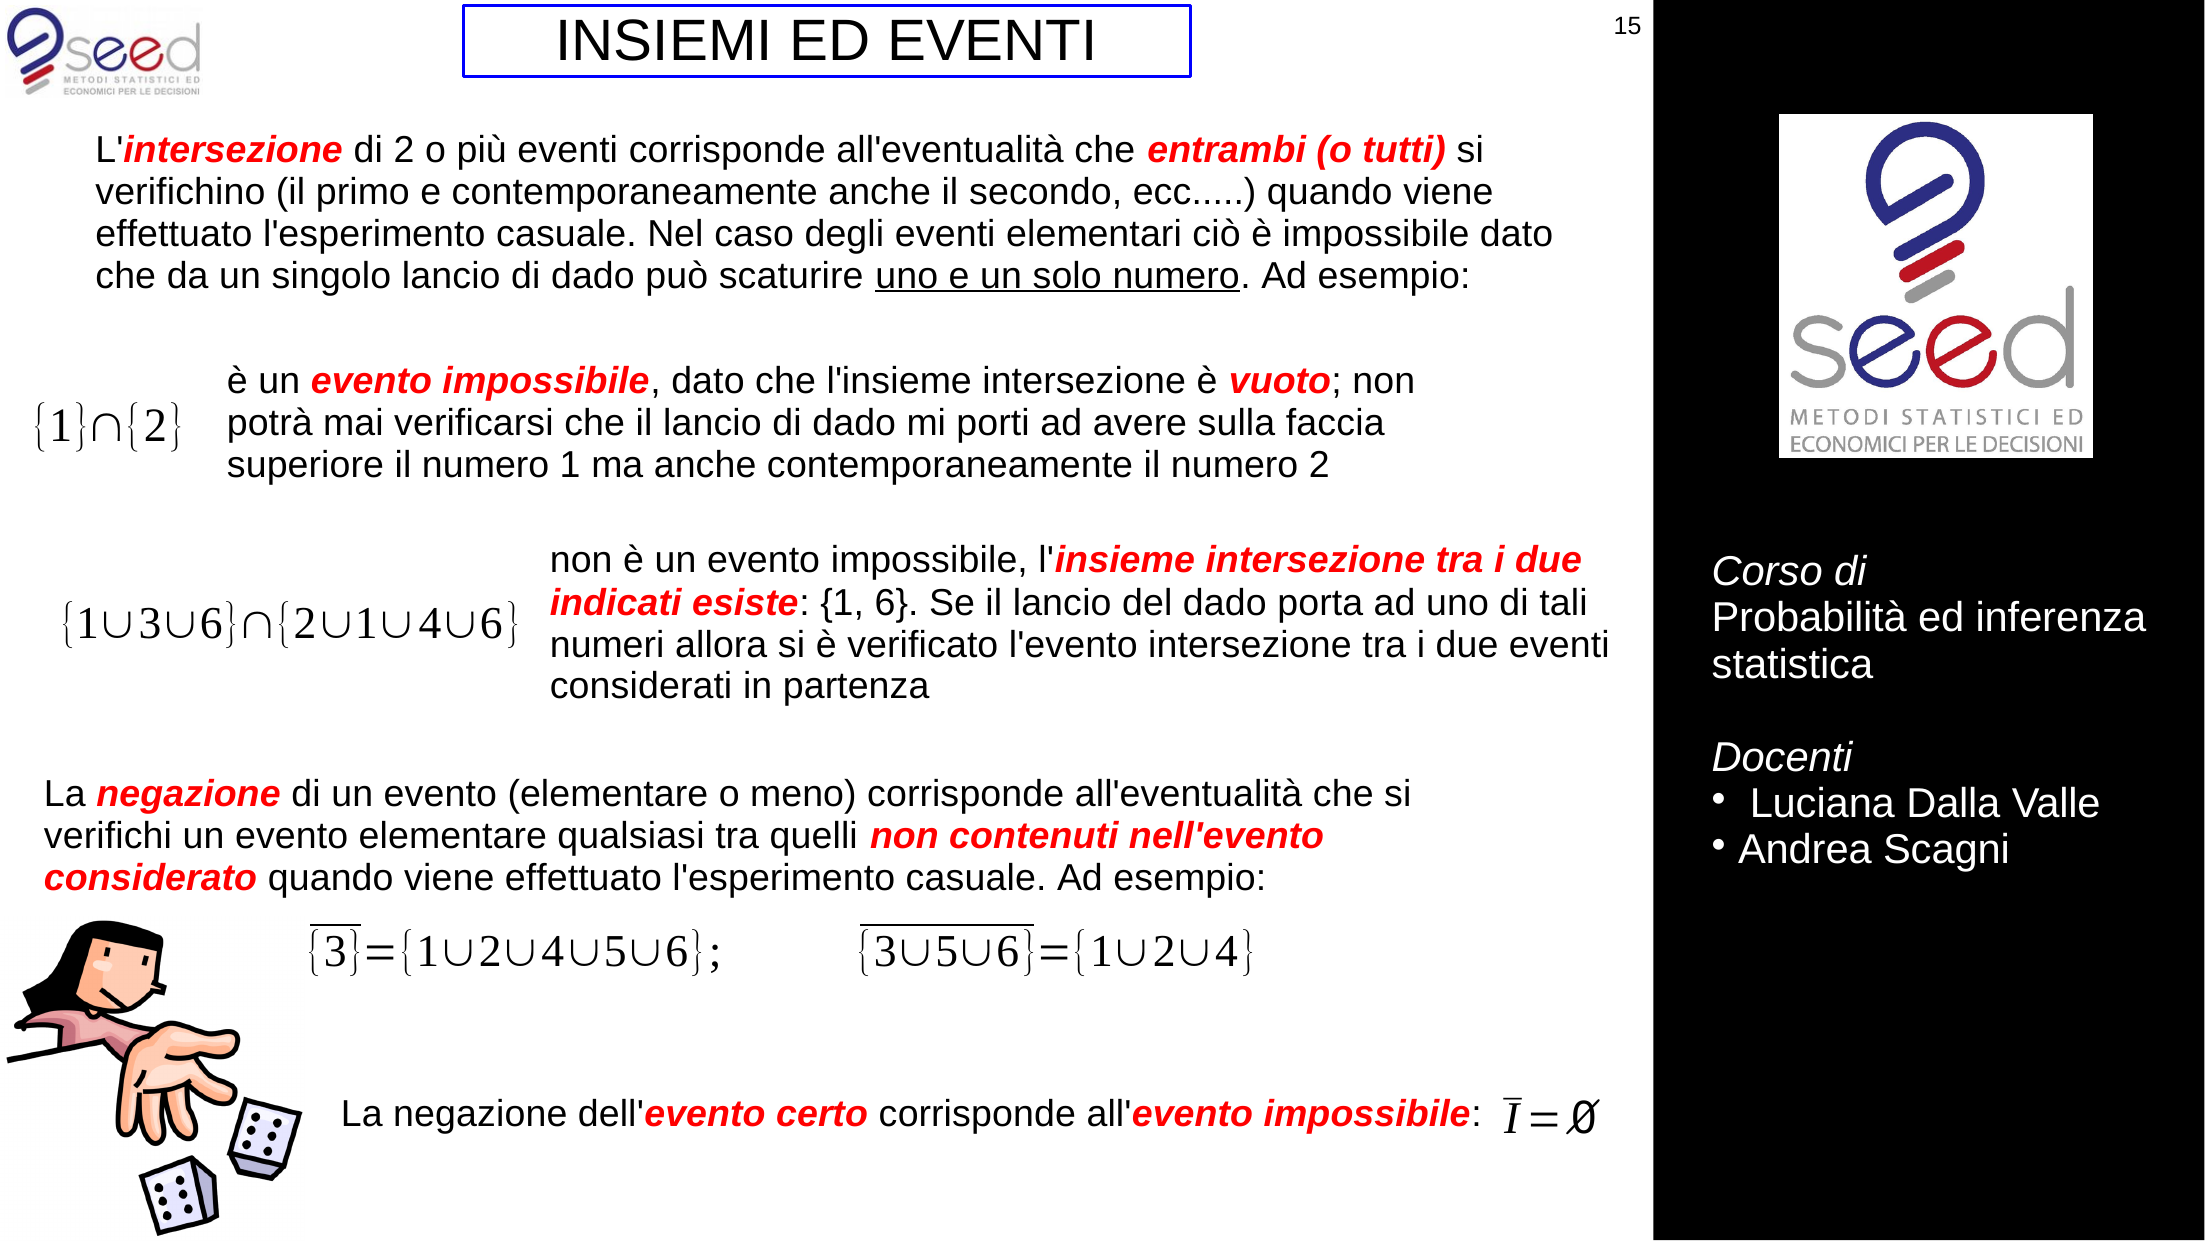

INSIEMI ED EVENTI
L'intersezione di 2 o più eventi corrisponde all'eventualità che entrambi (o tutti) si verifichino (il primo e contemporaneamente anche il secondo, ecc.....) quando viene effettuato l'esperimento casuale. Nel caso degli eventi elementari ciò è impossibile dato che da un singolo lancio di dado può scaturire uno e un solo numero. Ad esempio:
è un evento impossibile, dato che l'insieme intersezione è vuoto; non potrà mai verificarsi che il lancio di dado mi porti ad avere sulla faccia superiore il numero 1 ma anche contemporaneamente il numero 2
non è un evento impossibile, l'insieme intersezione tra i due indicati esiste: {1, 6}. Se il lancio del dado porta ad uno di tali numeri allora si è verificato l'evento intersezione tra i due eventi considerati in partenza
La negazione di un evento (elementare o meno) corrisponde all'eventualità che si verifichi un evento elementare qualsiasi tra quelli non contenuti nell'evento considerato quando viene effettuato l'esperimento casuale. Ad esempio:
La negazione dell'evento certo corrisponde all'evento impossibile: